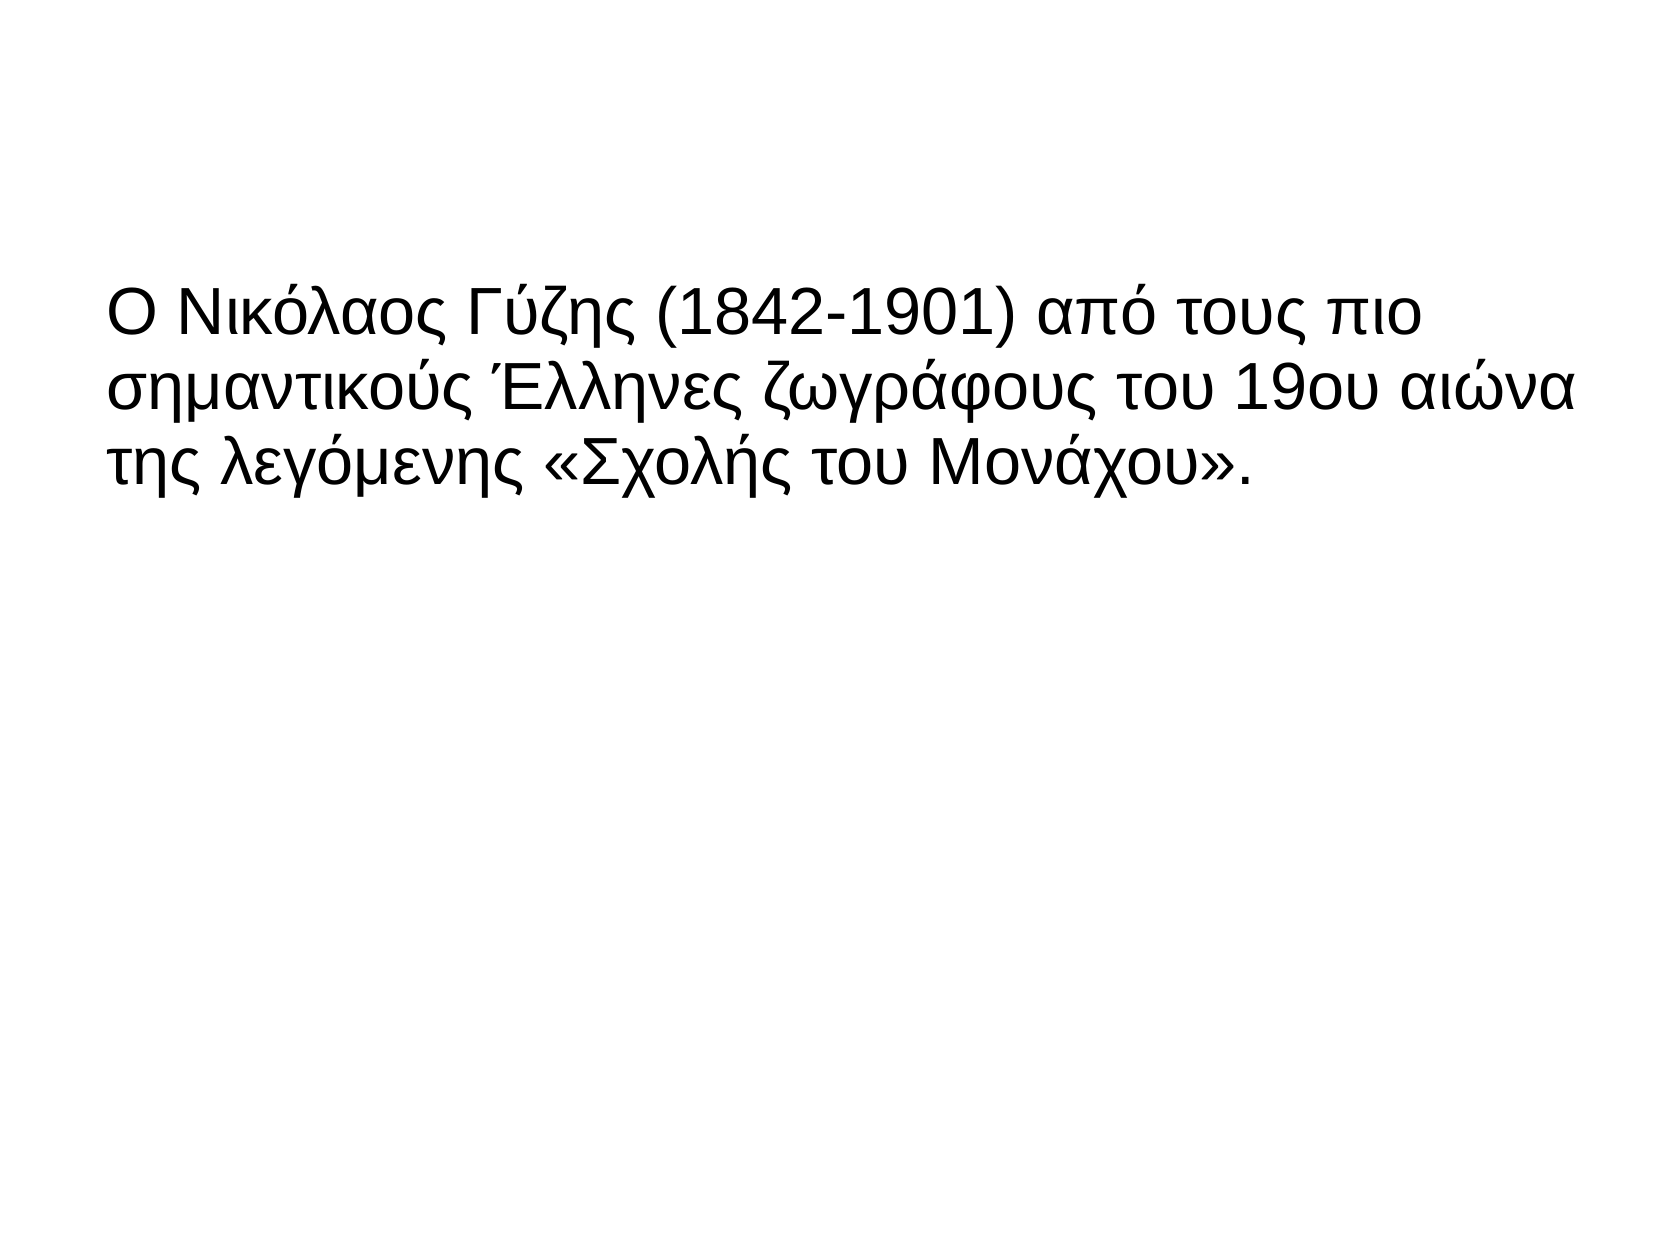

#
Ο Νικόλαος Γύζης (1842-1901) από τους πιο σημαντικούς Έλληνες ζωγράφους του 19ου αιώνα της λεγόμενης «Σχολής του Μονάχου».